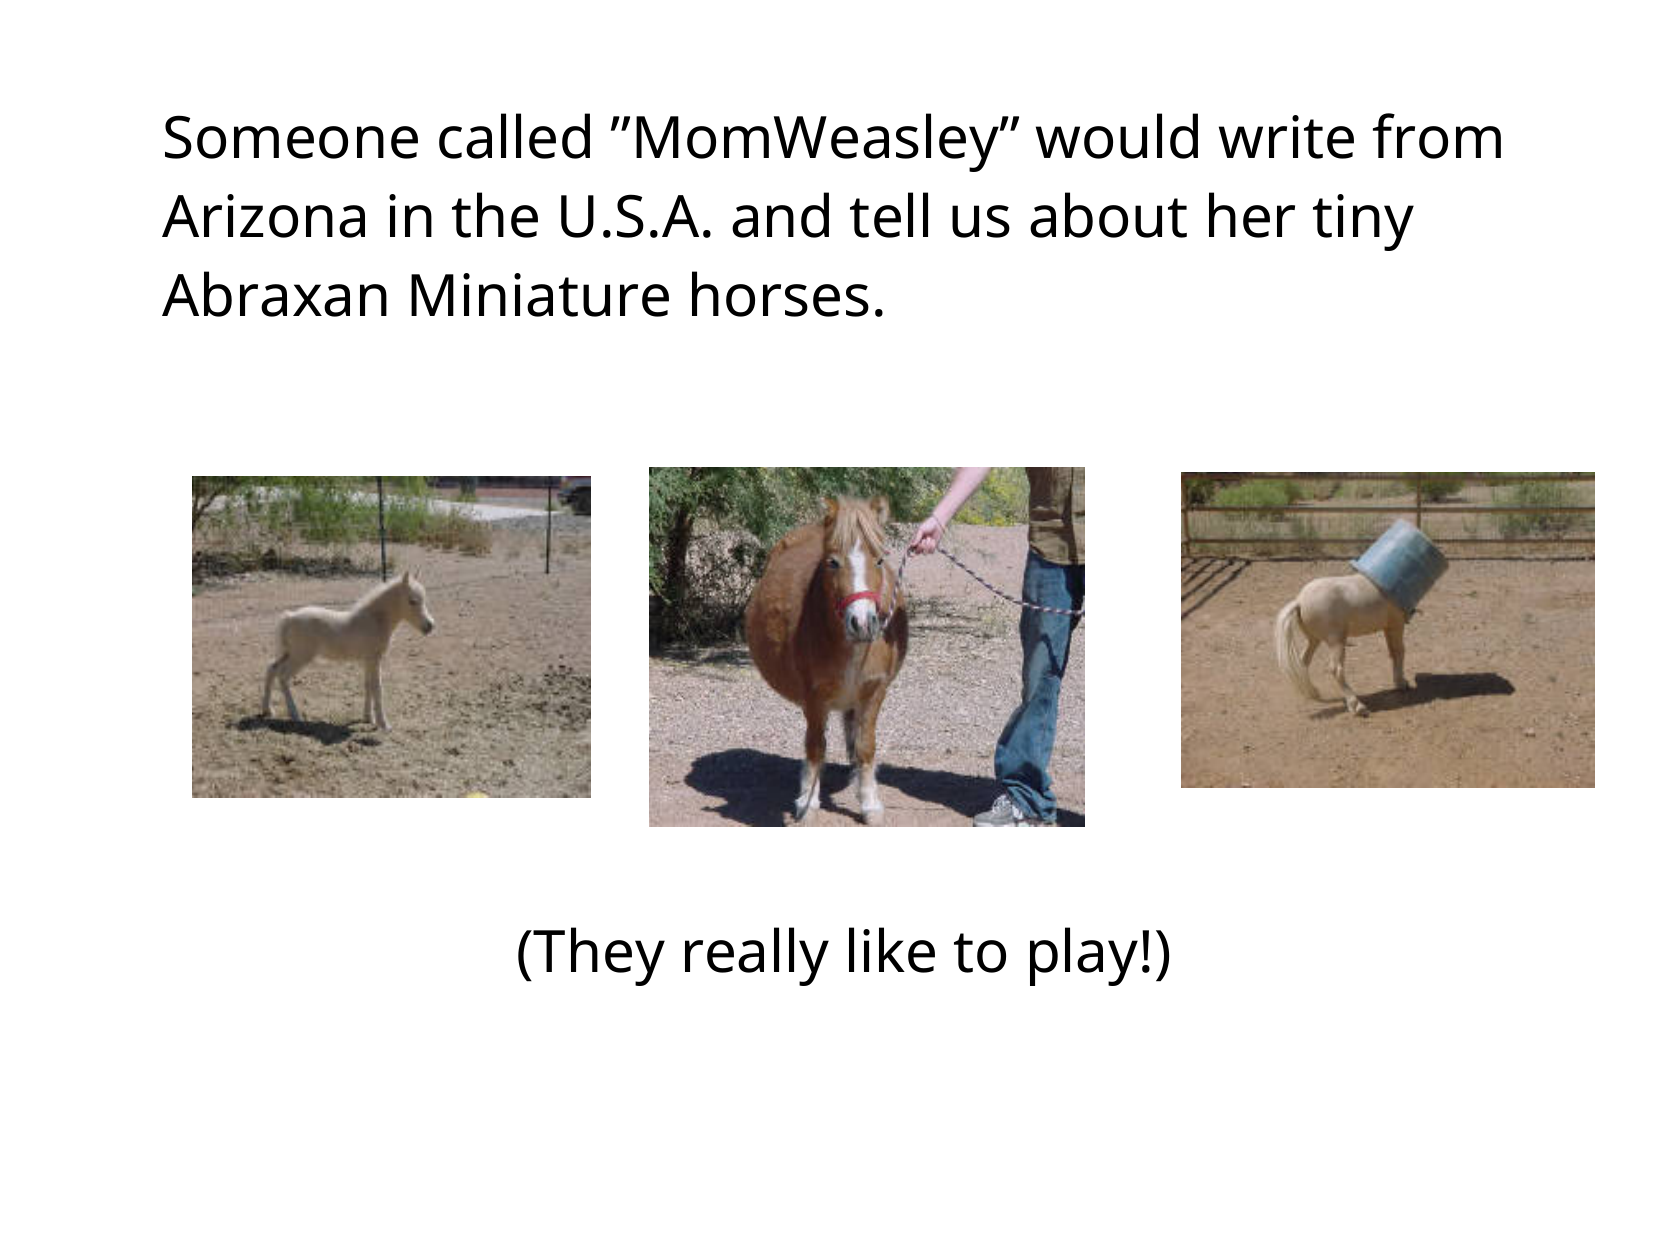

Someone called ”MomWeasley” would write from
Arizona in the U.S.A. and tell us about her tiny
Abraxan Miniature horses.
(They really like to play!)